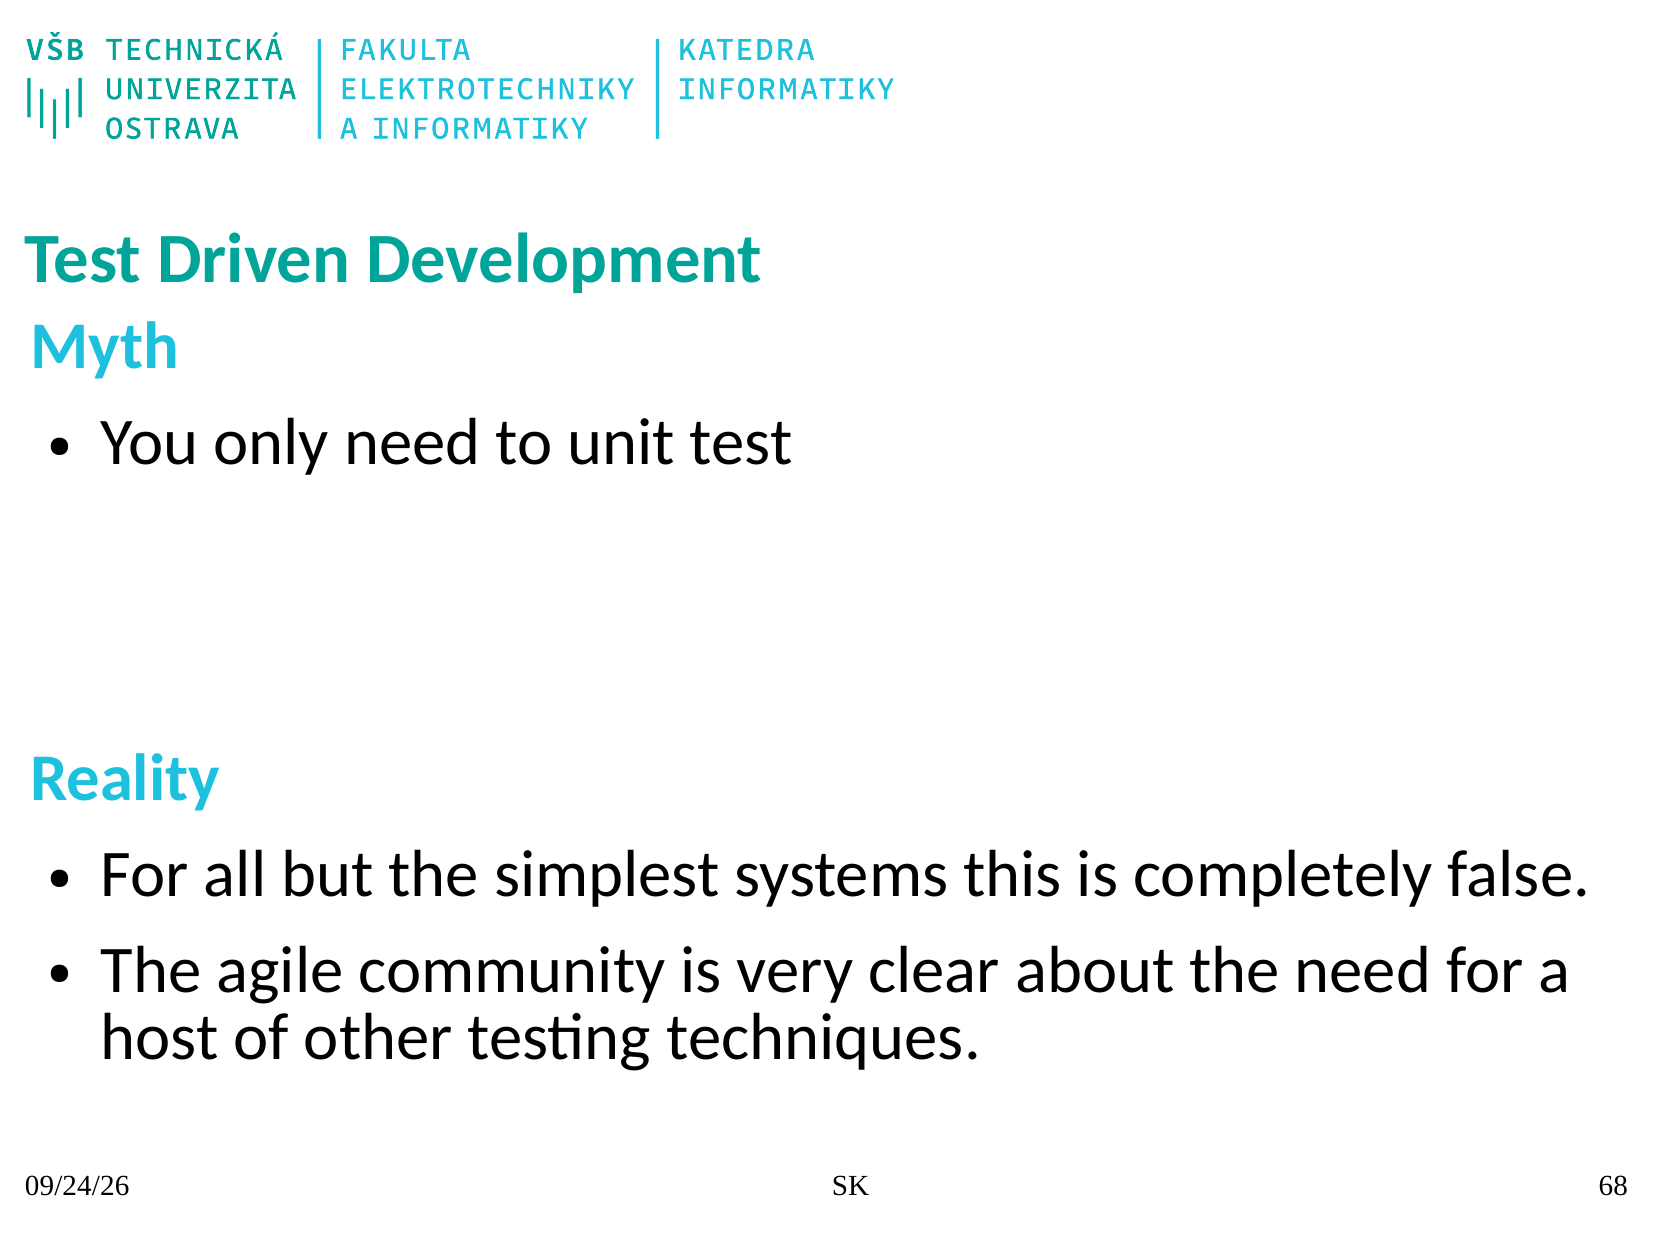

# Test Driven Development
Myth
You only need to unit test
Reality
For all but the simplest systems this is completely false.
The agile community is very clear about the need for a host of other testing techniques.
SK
68